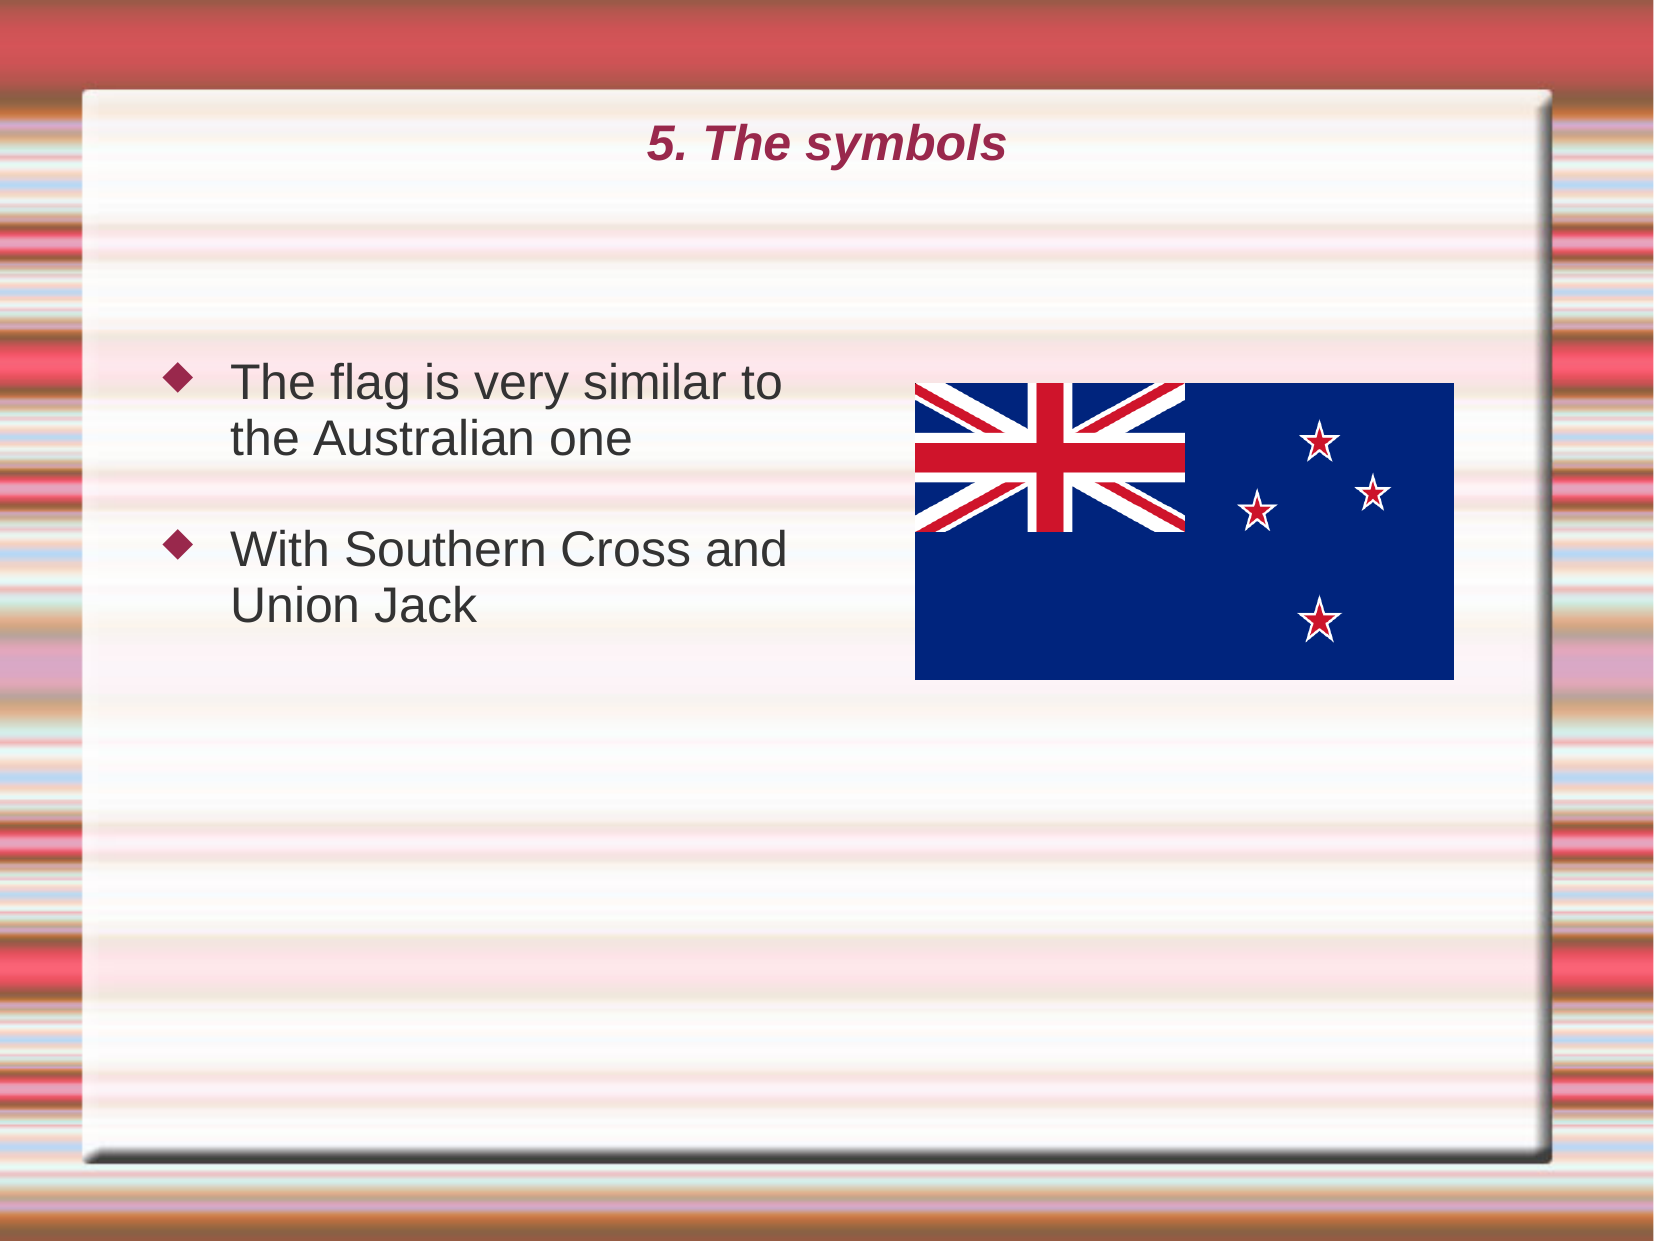

# 5. The symbols
The flag is very similar to the Australian one
With Southern Cross and Union Jack